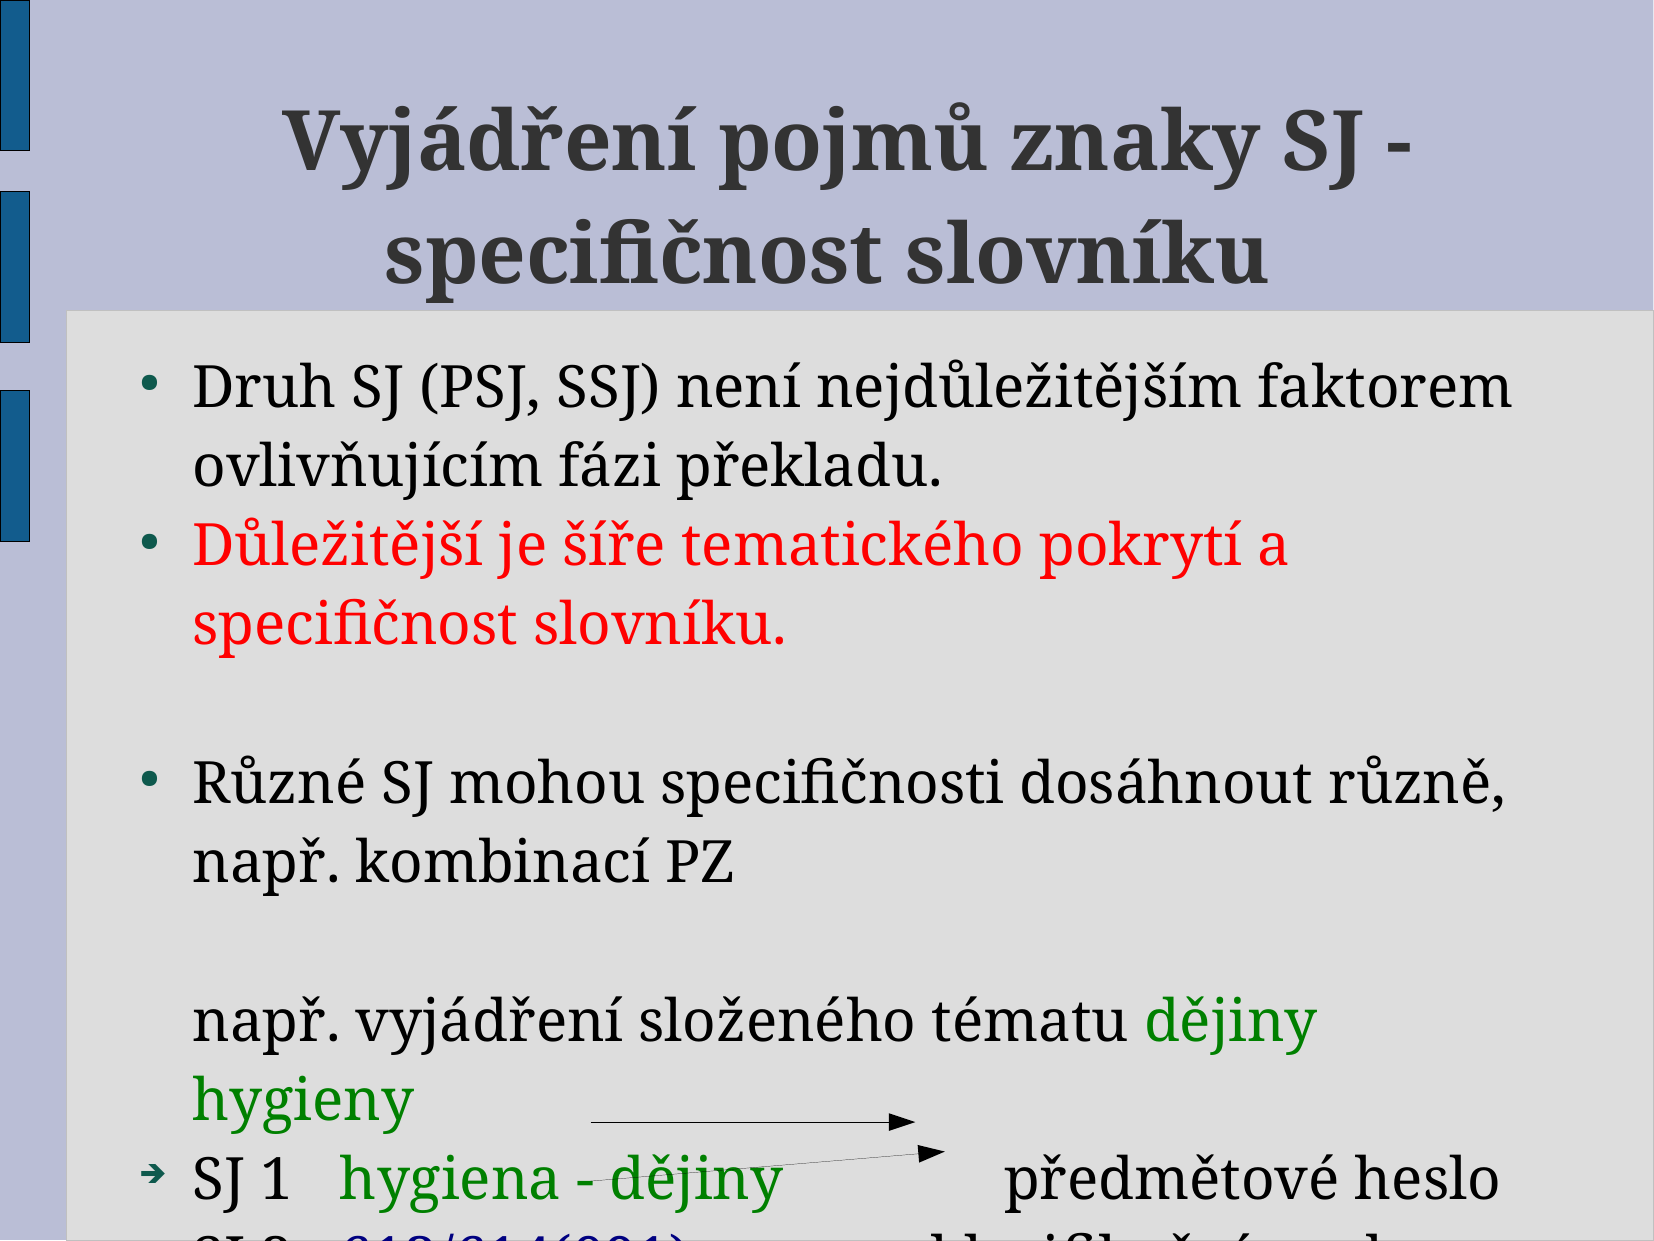

# Vyjádření pojmů znaky SJ - specifičnost slovníku
Druh SJ (PSJ, SSJ) není nejdůležitějším faktorem ovlivňujícím fázi překladu.
Důležitější je šíře tematického pokrytí a specifičnost slovníku.
Různé SJ mohou specifičnosti dosáhnout různě, např. kombinací PZ
např. vyjádření složeného tématu dějiny hygieny
SJ 1 	hygiena - dějiny 			předmětové heslo
SJ 2 	613/614(091) 			klasifikační znak MDT
SJ 3 	hygiena 					deskriptory
 dějiny